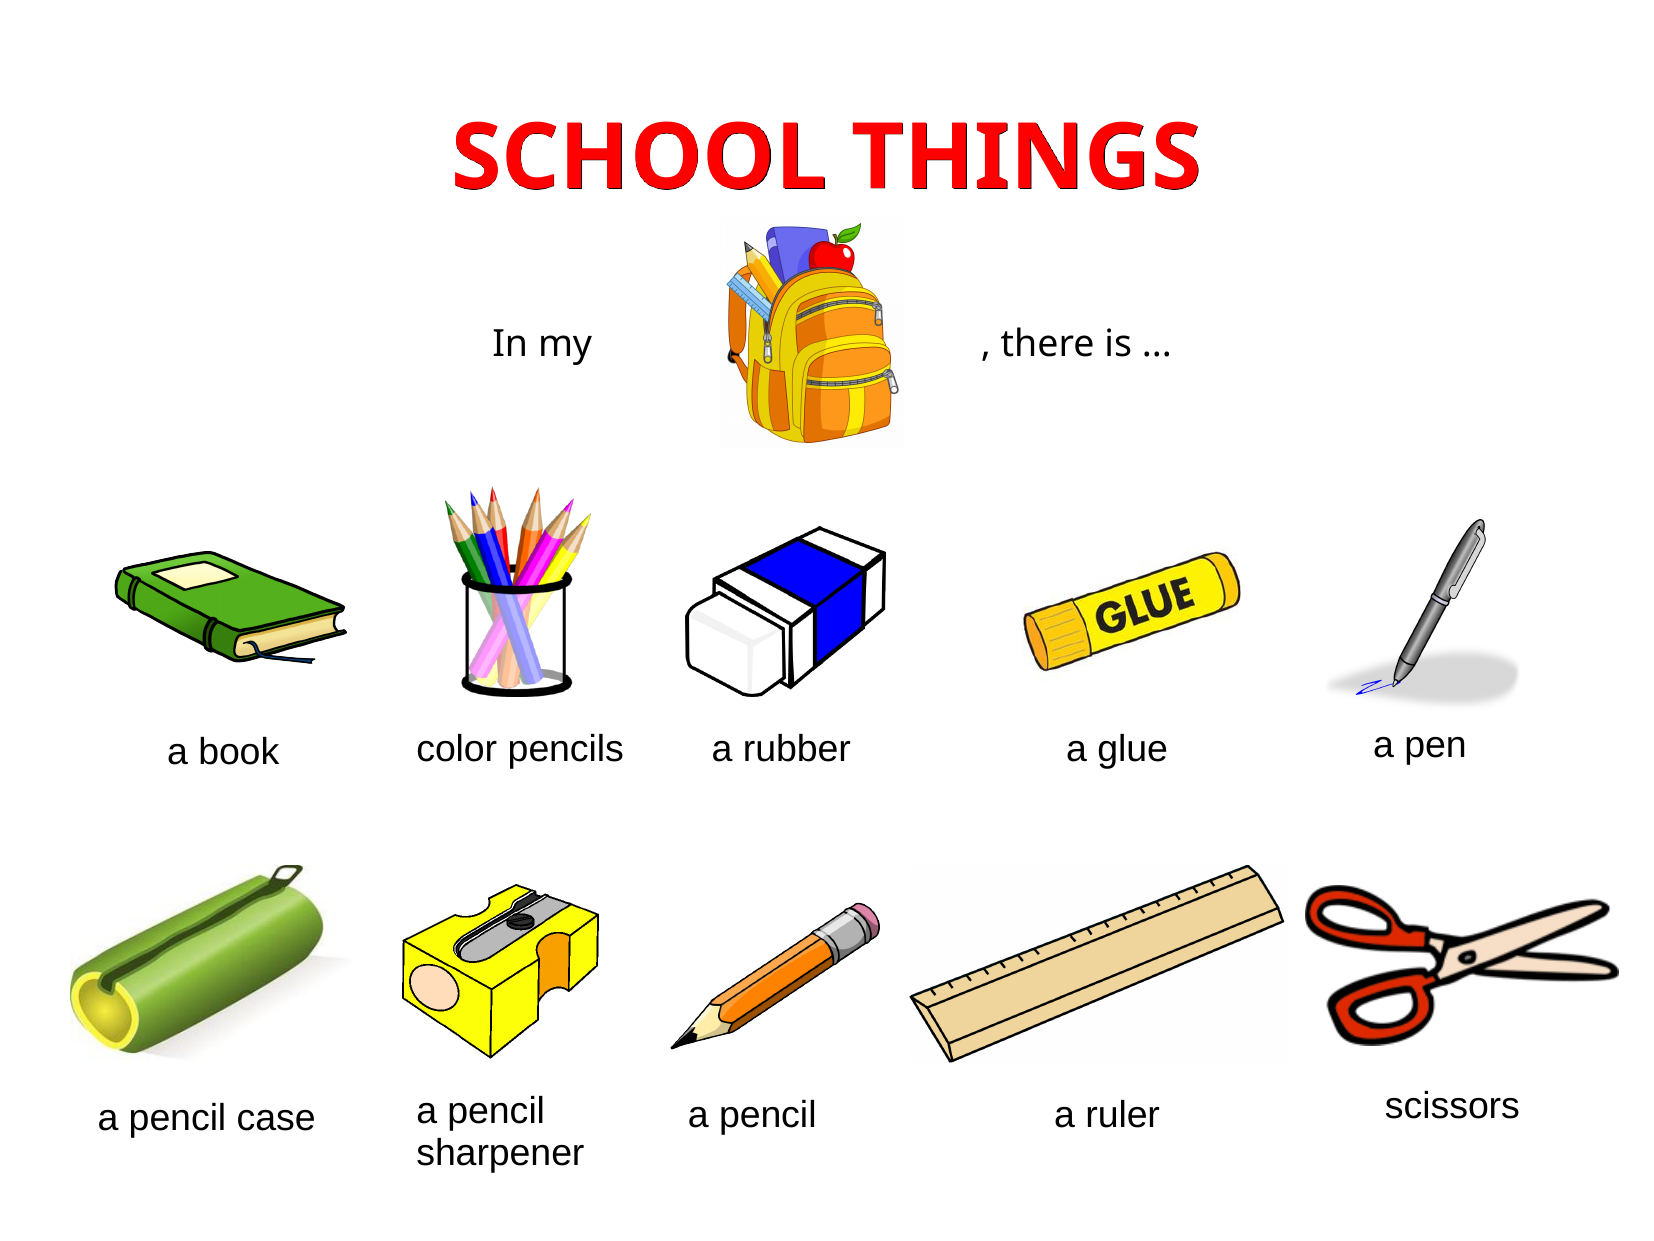

# SCHOOL THINGS
In my , there is ...
a pen
color pencils
a rubber
a glue
 a book
scissors
a pencil sharpener
a pencil
a ruler
a pencil case